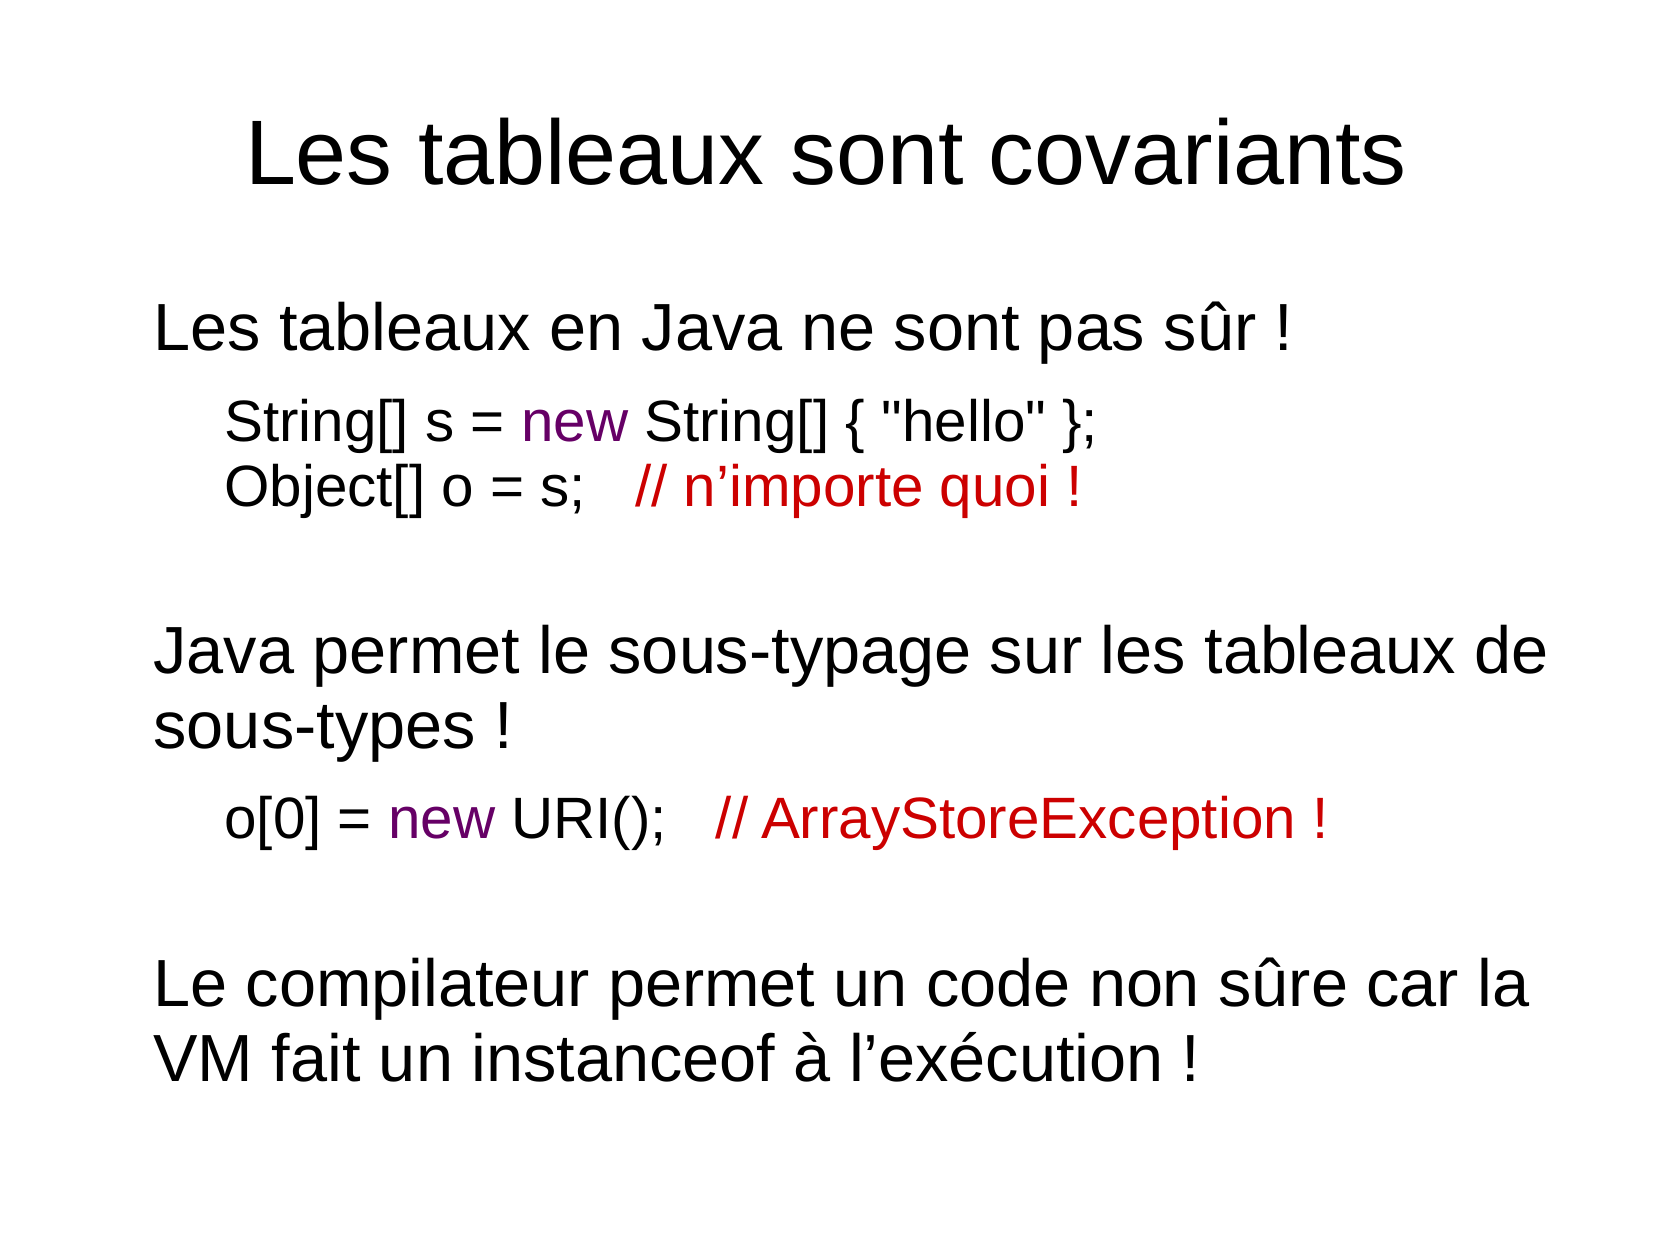

# Les tableaux sont covariants
Les tableaux en Java ne sont pas sûr !
String[] s = new String[] { "hello" };
Object[] o = s; // n’importe quoi !
Java permet le sous-typage sur les tableaux de sous-types !
o[0] = new URI(); // ArrayStoreException !
Le compilateur permet un code non sûre car la VM fait un instanceof à l’exécution !